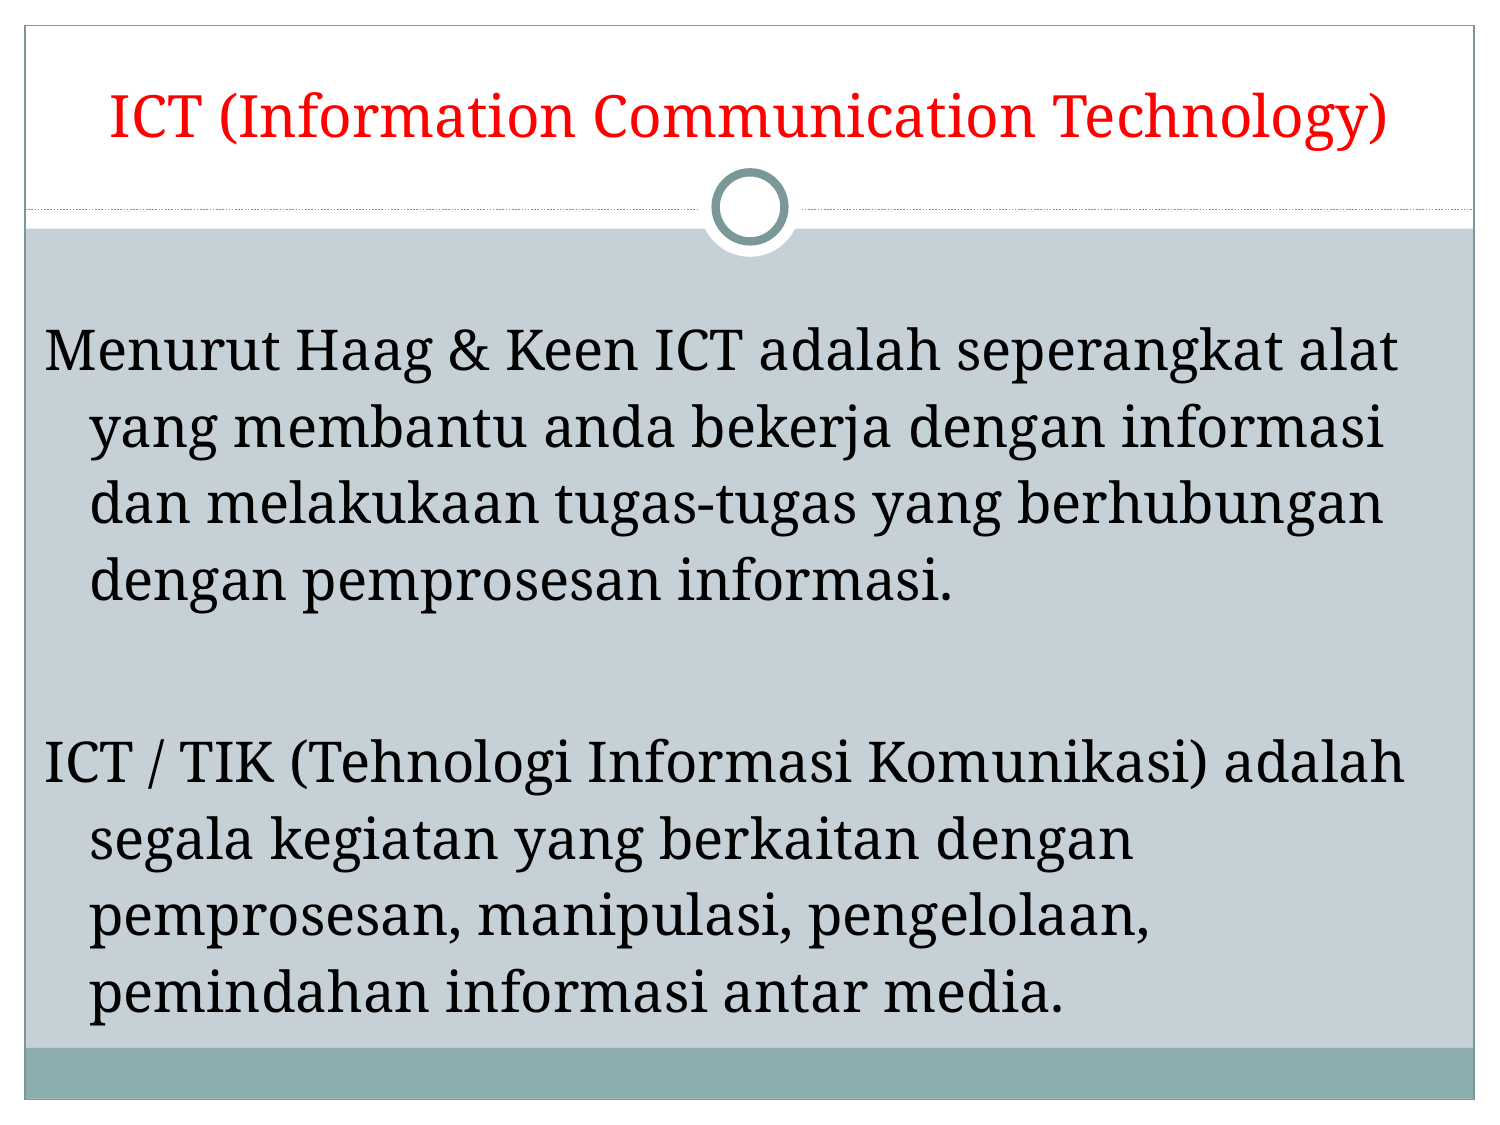

# ICT (Information Communication Technology)
Menurut Haag & Keen ICT adalah seperangkat alat yang membantu anda bekerja dengan informasi dan melakukaan tugas-tugas yang berhubungan dengan pemprosesan informasi.
ICT / TIK (Tehnologi Informasi Komunikasi) adalah segala kegiatan yang berkaitan dengan pemprosesan, manipulasi, pengelolaan, pemindahan informasi antar media.